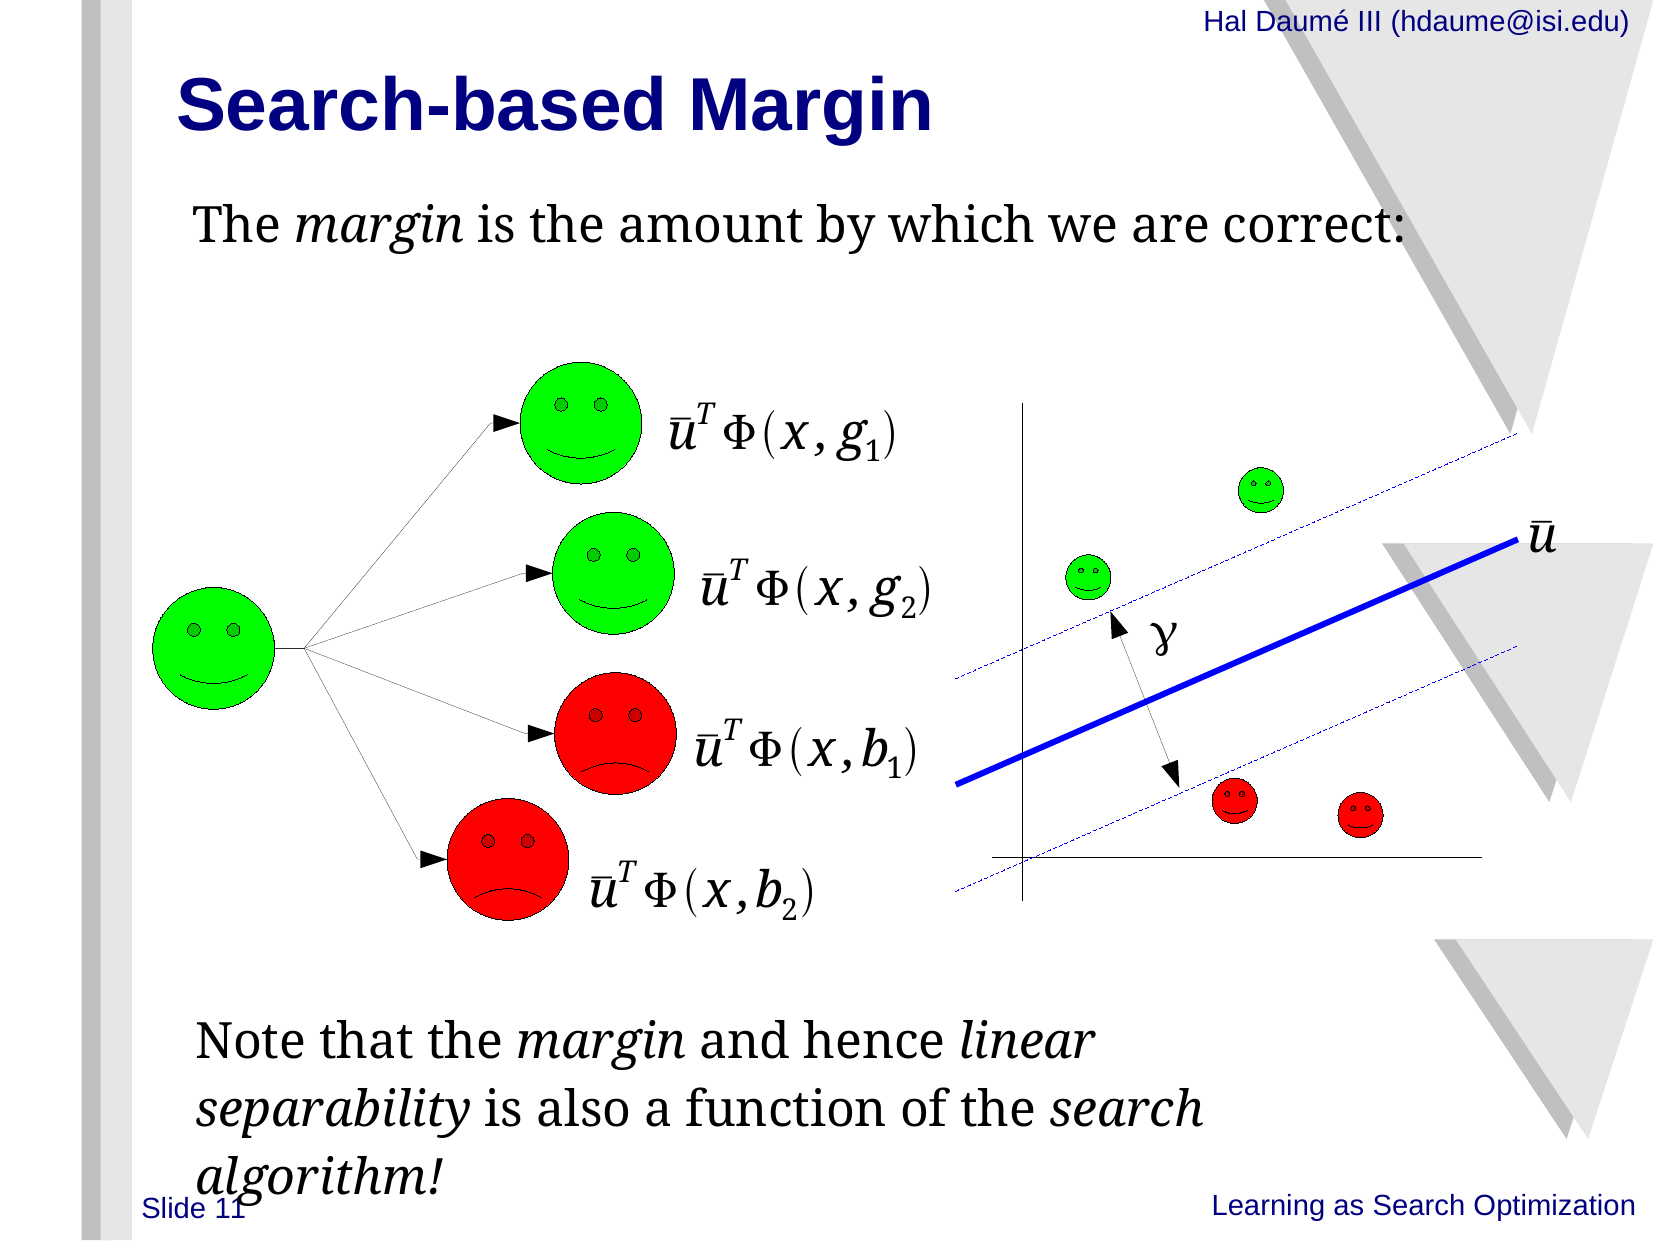

# Search-based Margin
The margin is the amount by which we are correct:
Note that the margin and hence linear separability is also a function of the search algorithm!